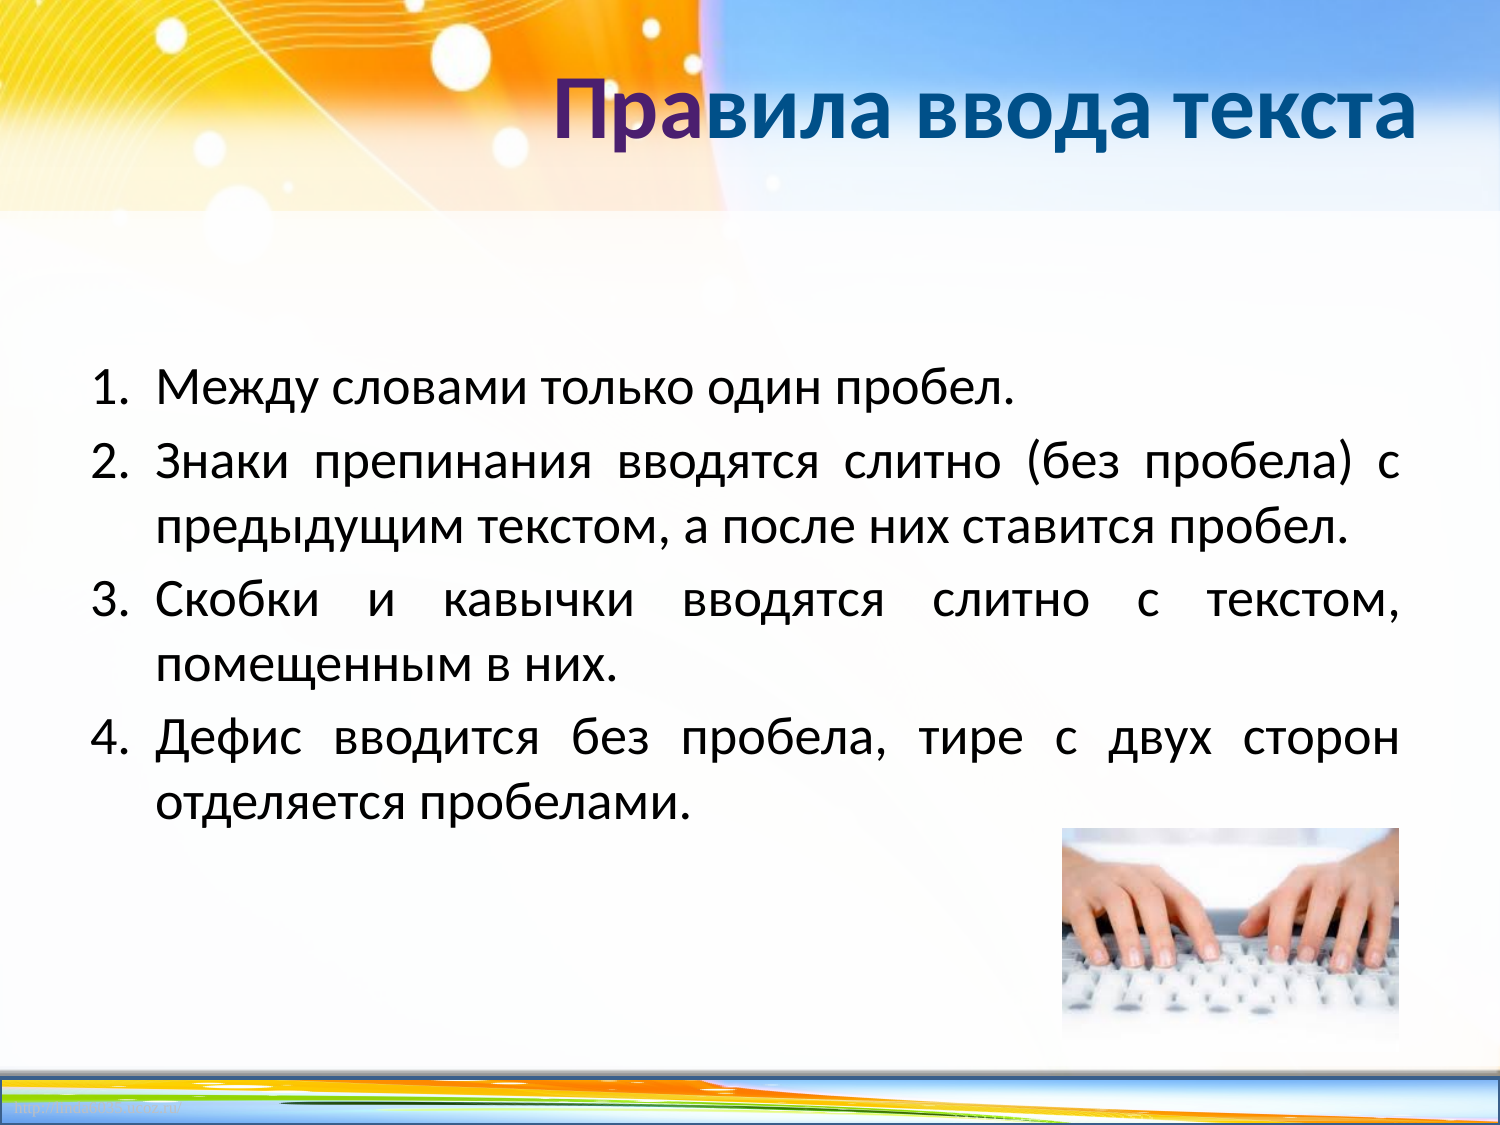

Правила ввода текста
# Между словами только один пробел.
Знаки препинания вводятся слитно (без пробела) с предыдущим текстом, а после них ставится пробел.
Скобки и кавычки вводятся слитно с текстом, помещенным в них.
Дефис вводится без пробела, тире с двух сторон отделяется пробелами.